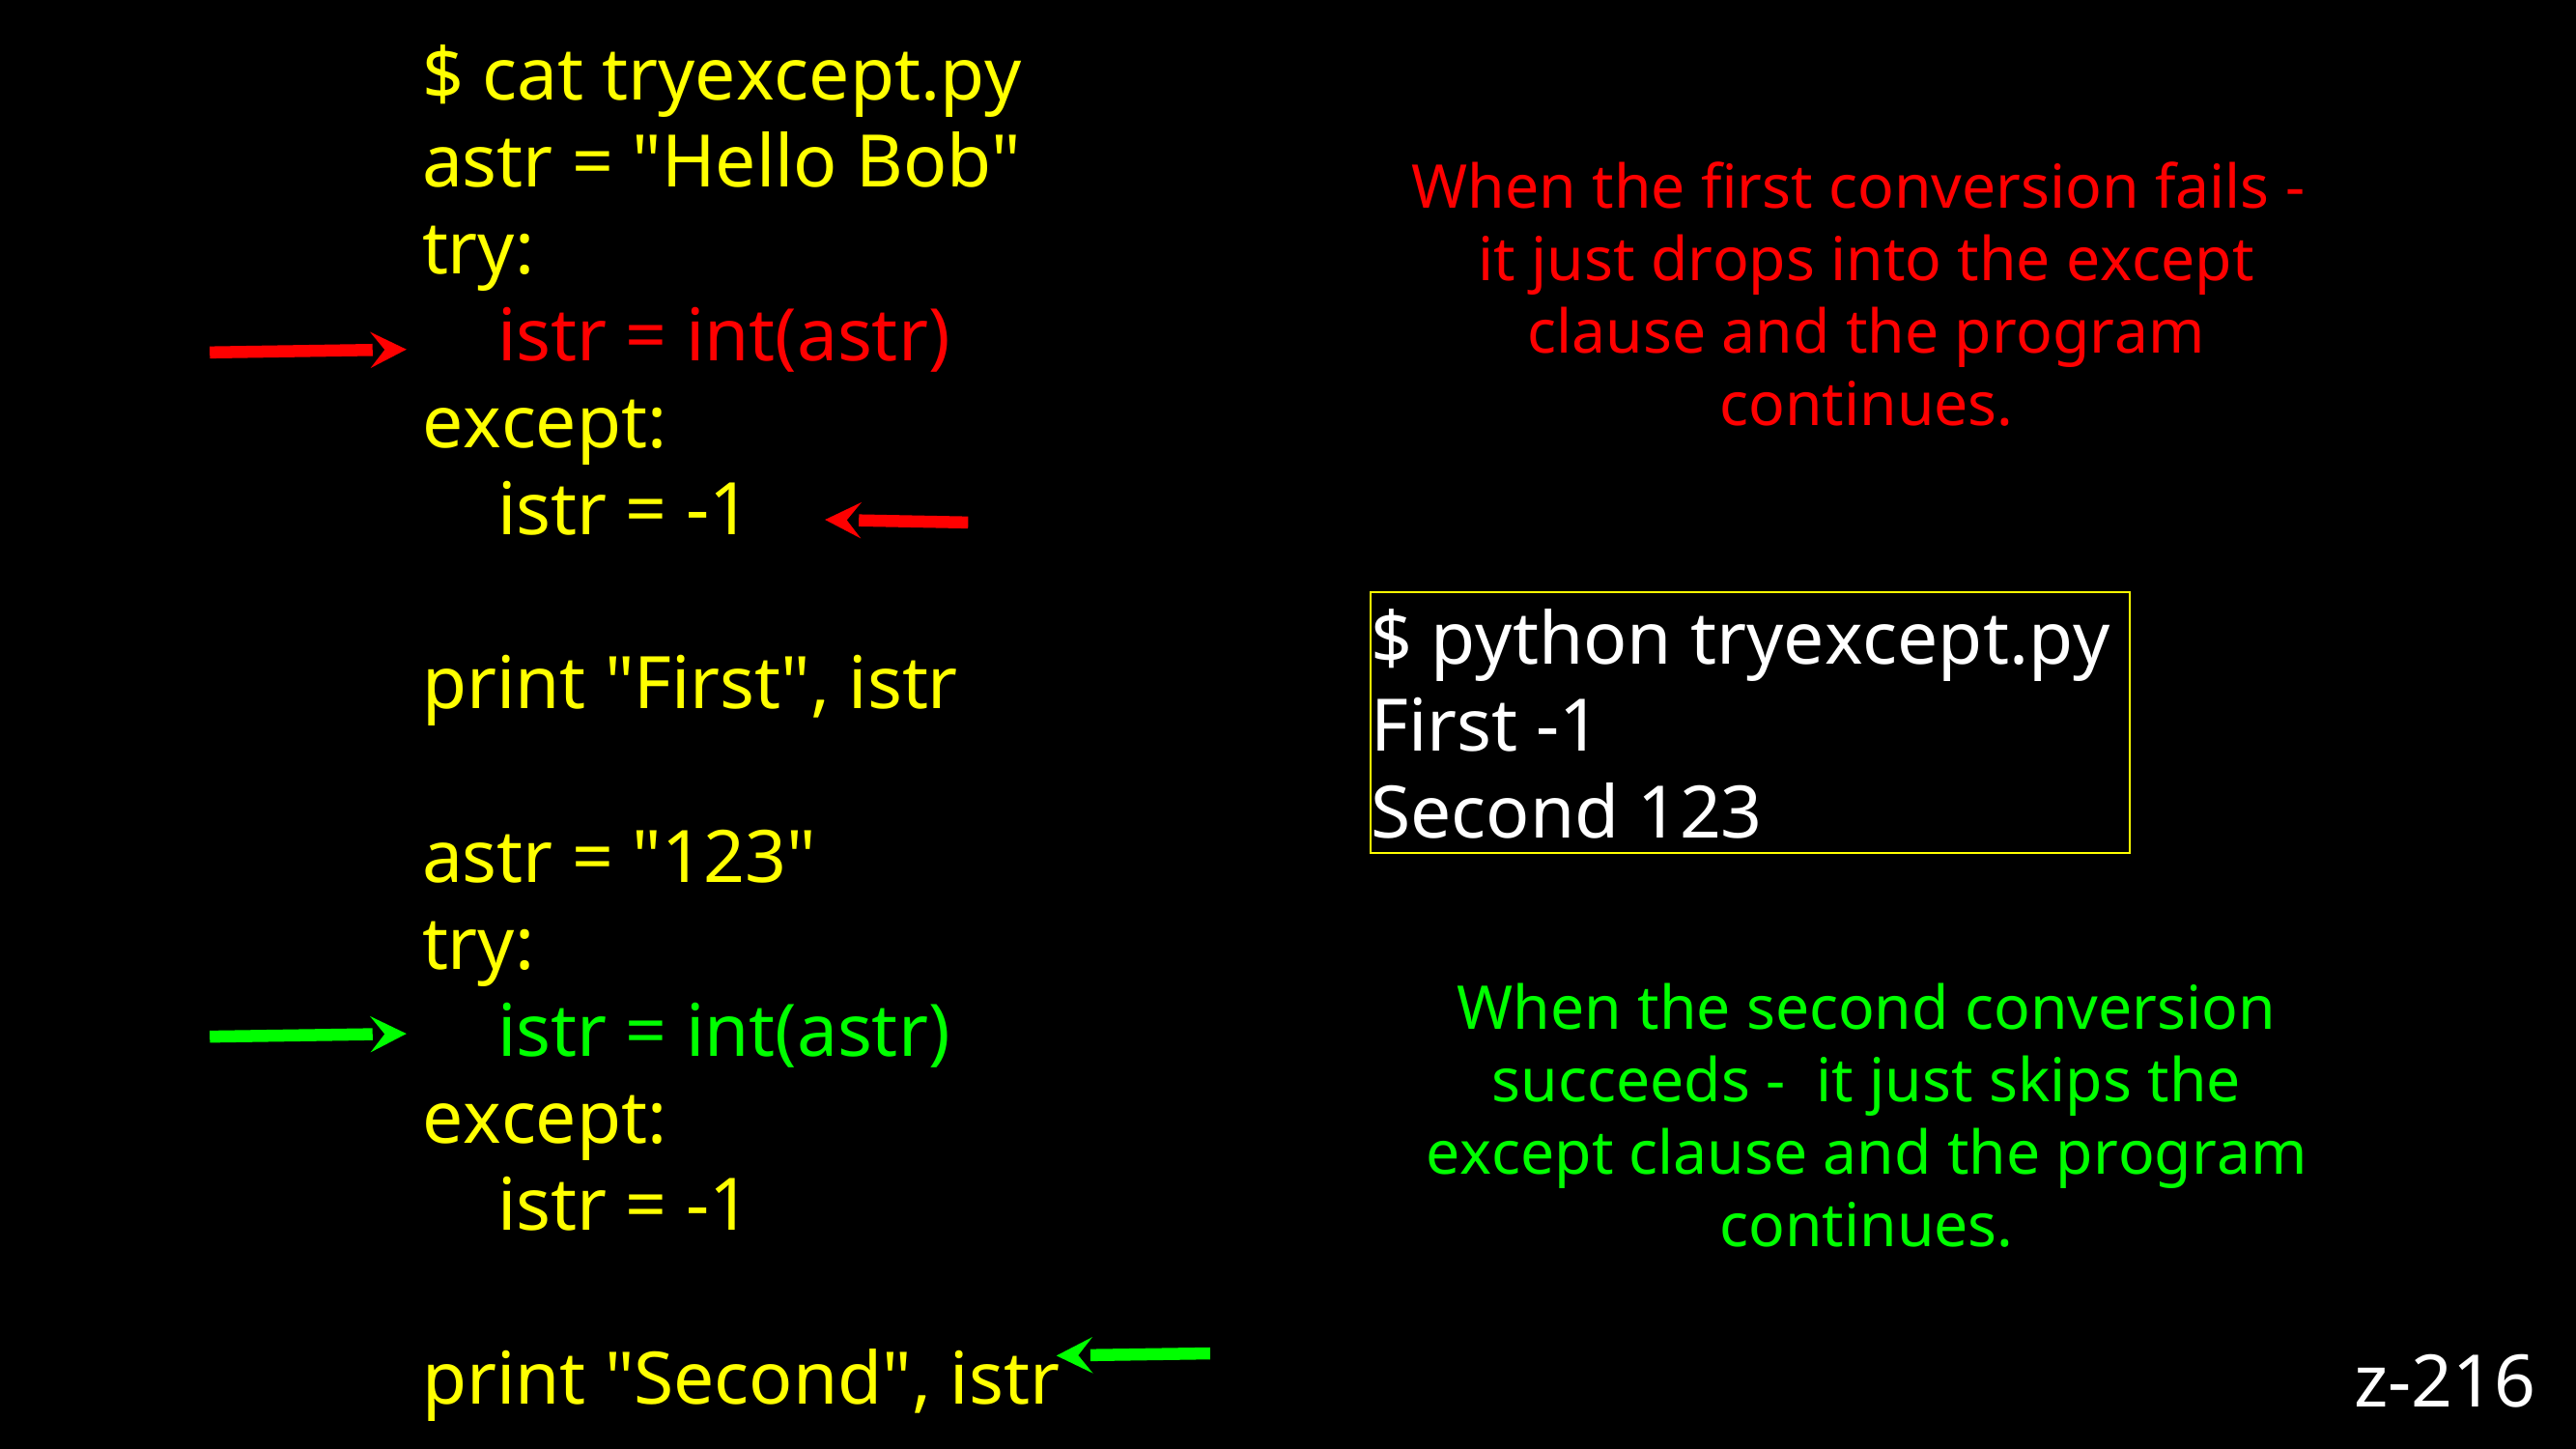

$ cat tryexcept.py
astr = "Hello Bob"
try:
 istr = int(astr)
except:
 istr = -1
print "First", istr
astr = "123"
try:
 istr = int(astr)
except:
 istr = -1
print "Second", istr
When the first conversion fails - it just drops into the except clause and the program continues.
$ python tryexcept.py
First -1
Second 123
When the second conversion succeeds - it just skips the except clause and the program continues.
z-216